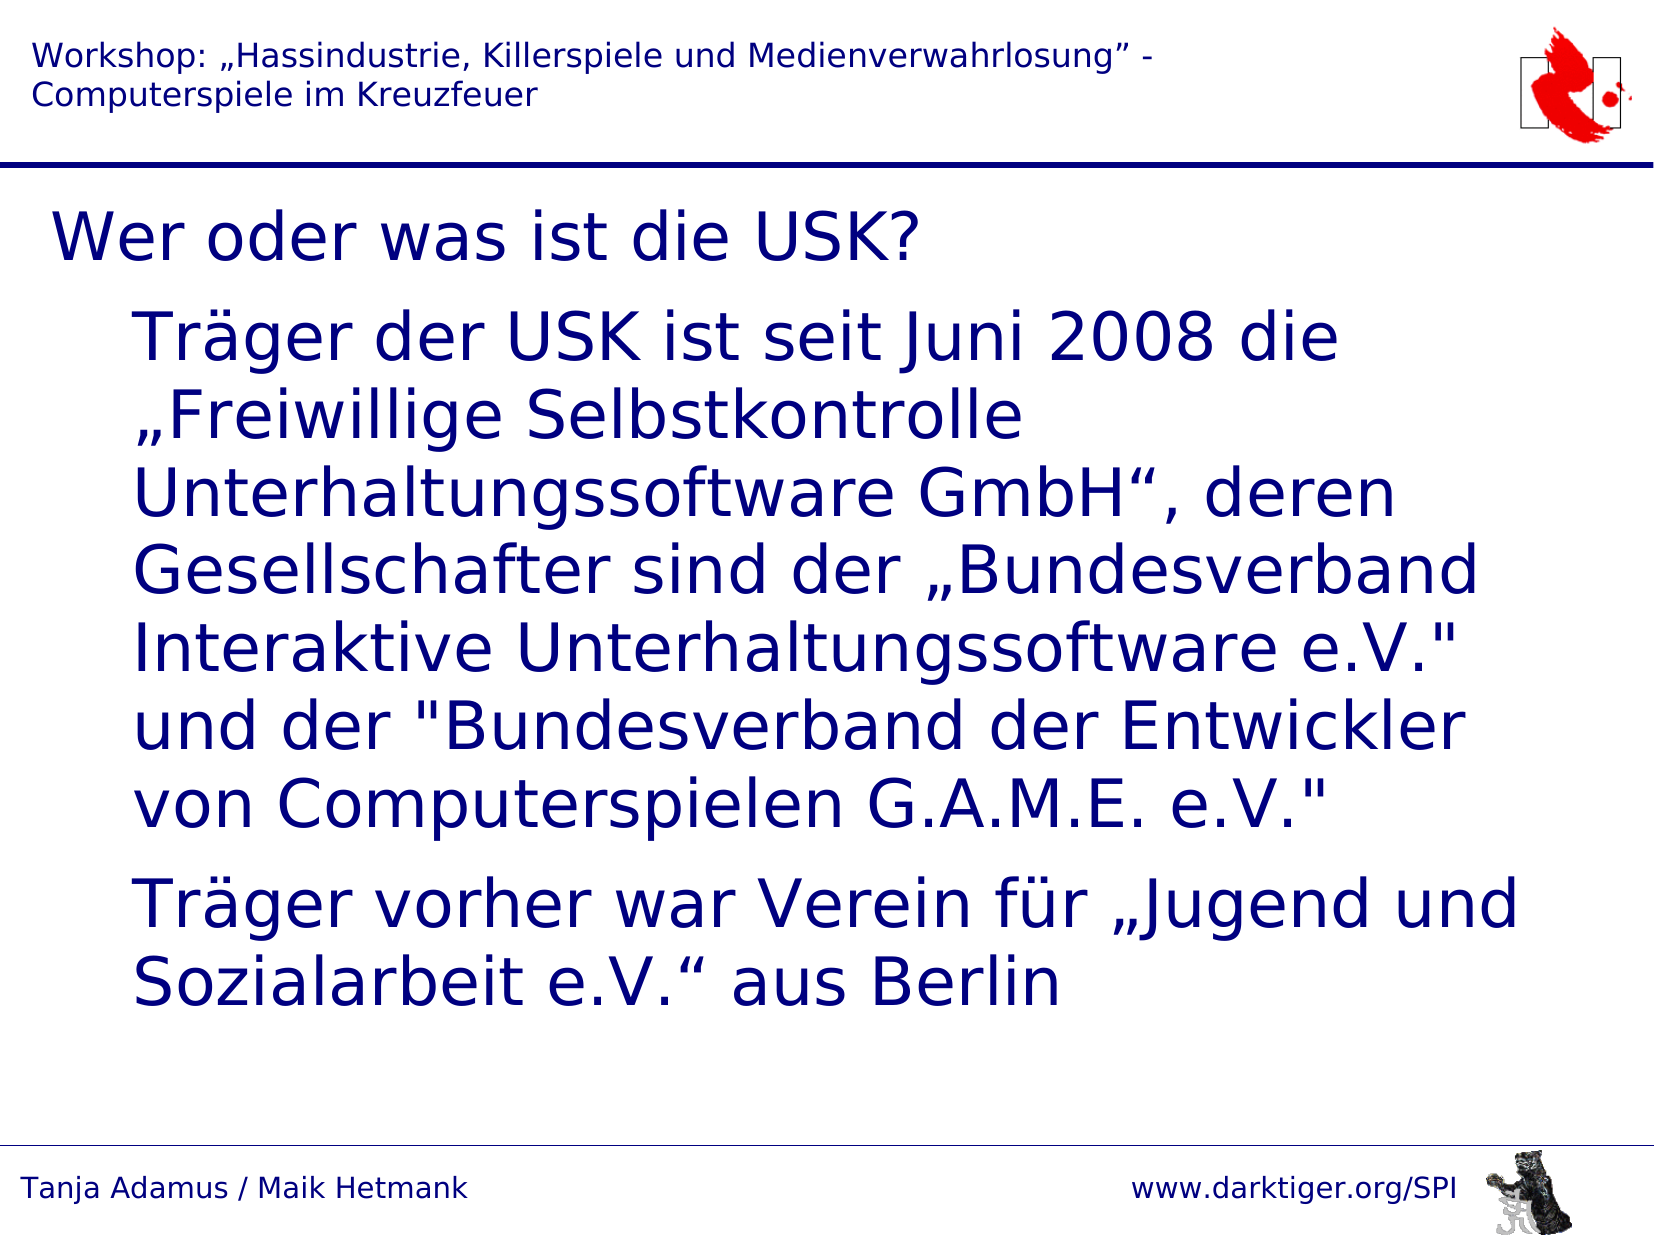

Workshop: „Hassindustrie, Killerspiele und Medienverwahrlosung” - Computerspiele im Kreuzfeuer
Wer oder was ist die USK?
Träger der USK ist seit Juni 2008 die „Freiwillige Selbstkontrolle Unterhaltungssoftware GmbH“, deren Gesellschafter sind der „Bundesverband Interaktive Unterhaltungssoftware e.V." und der "Bundesverband der Entwickler von Computerspielen G.A.M.E. e.V."
Träger vorher war Verein für „Jugend und Sozialarbeit e.V.“ aus Berlin